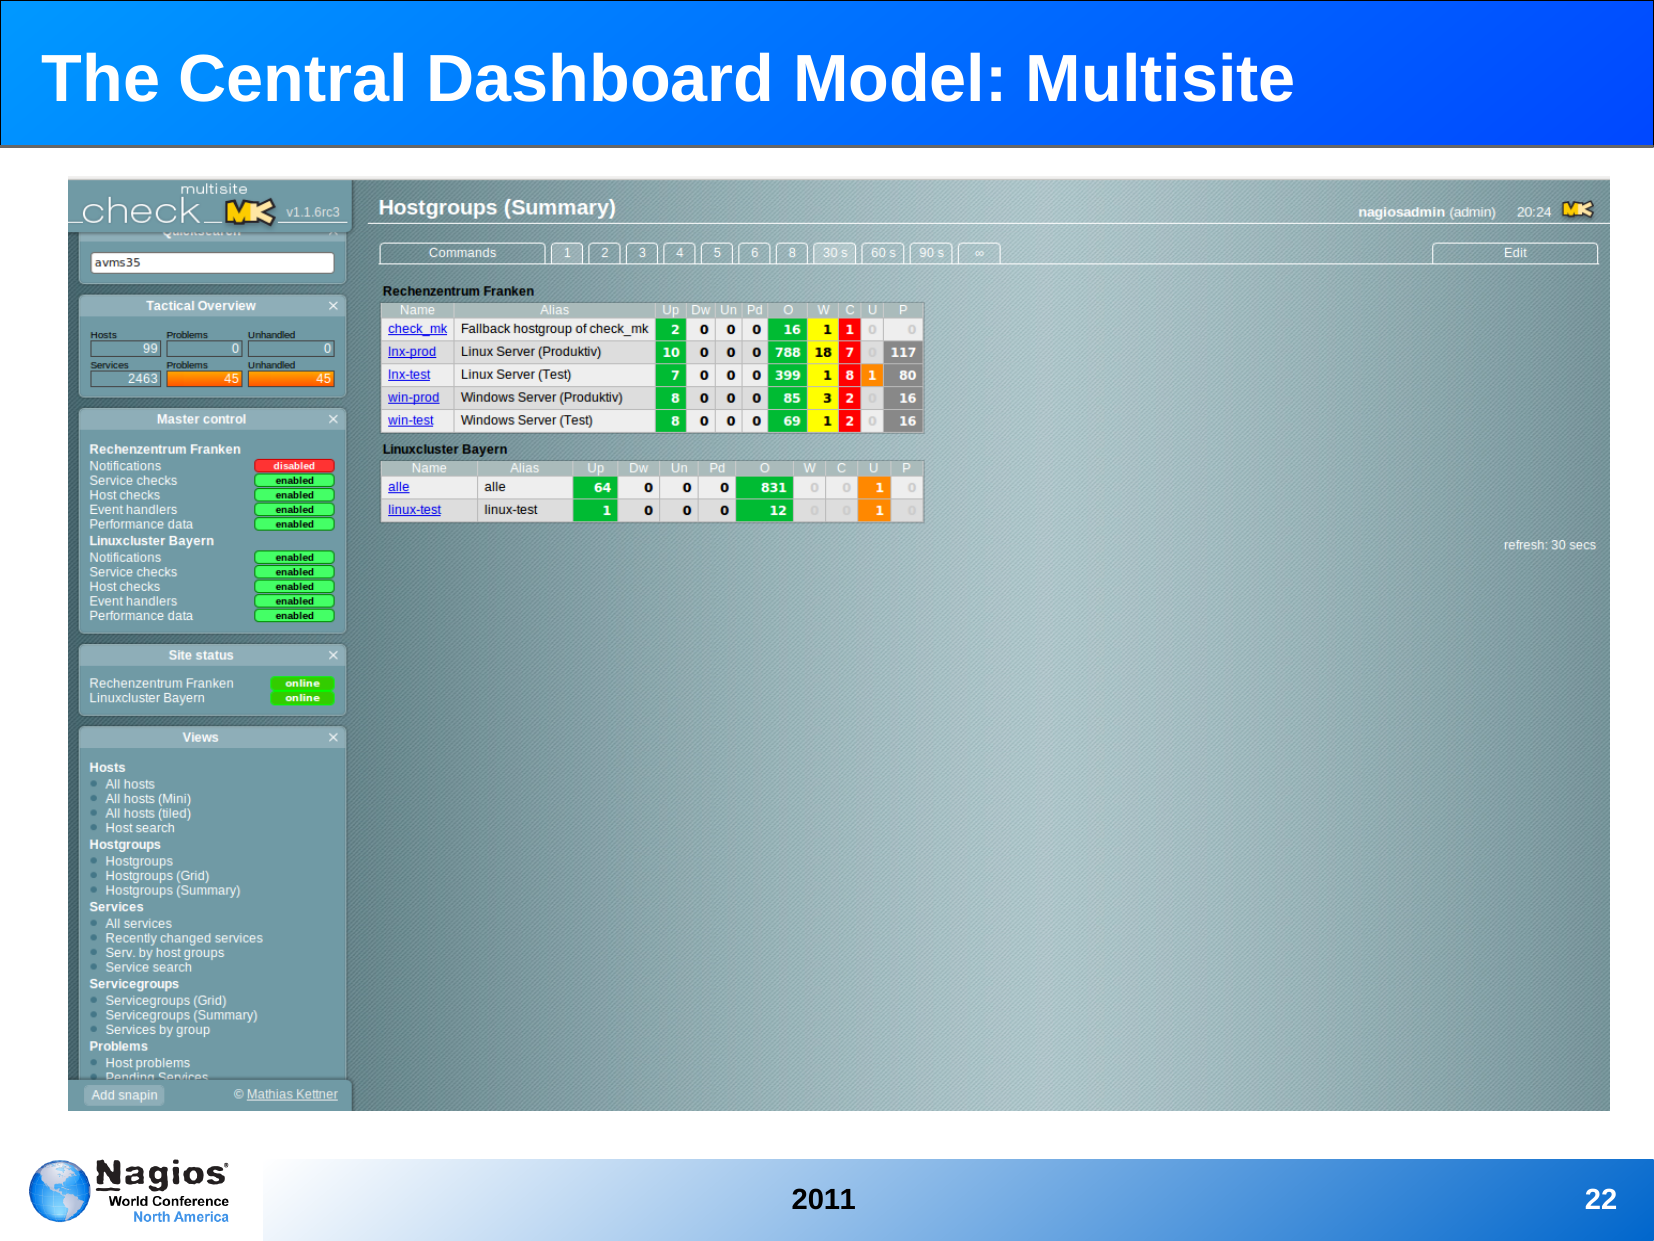

# The Central Dashboard Model: Multisite
2011
22